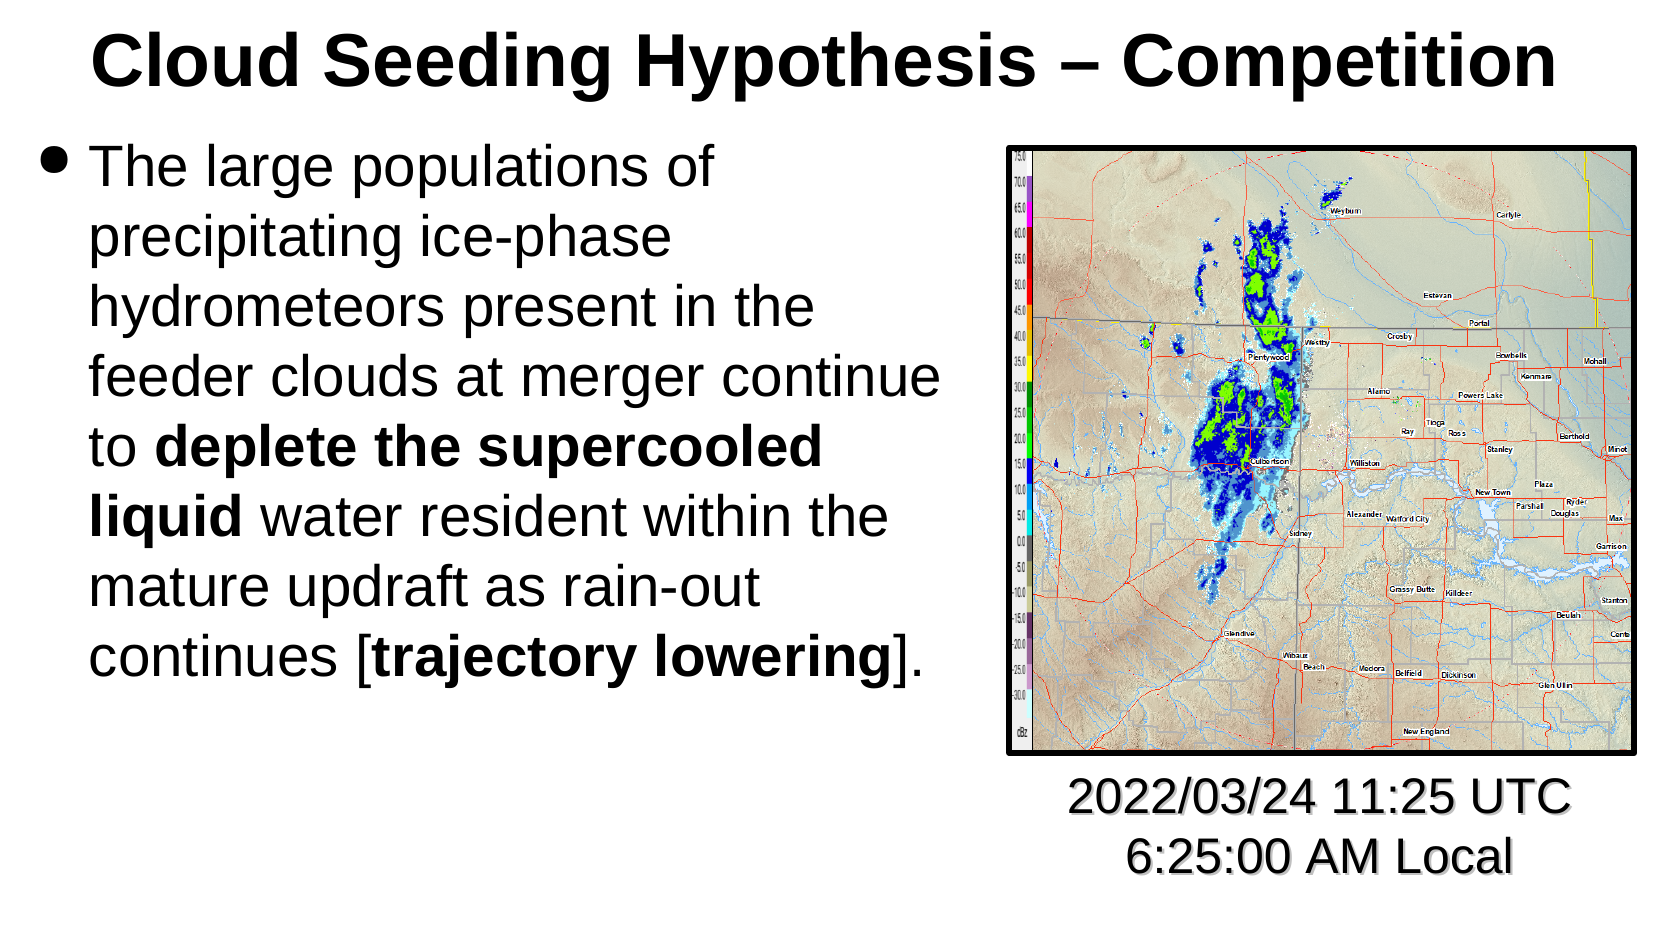

# Cloud Seeding Hypothesis – Competition
 The large populations of precipitating ice‑phase hydrometeors present in the feeder clouds at merger continue to deplete the supercooled liquid water resident within the mature updraft as rain-out continues [trajectory lowering].
2022/03/24 11:25 UTC
6:25:00 AM Local